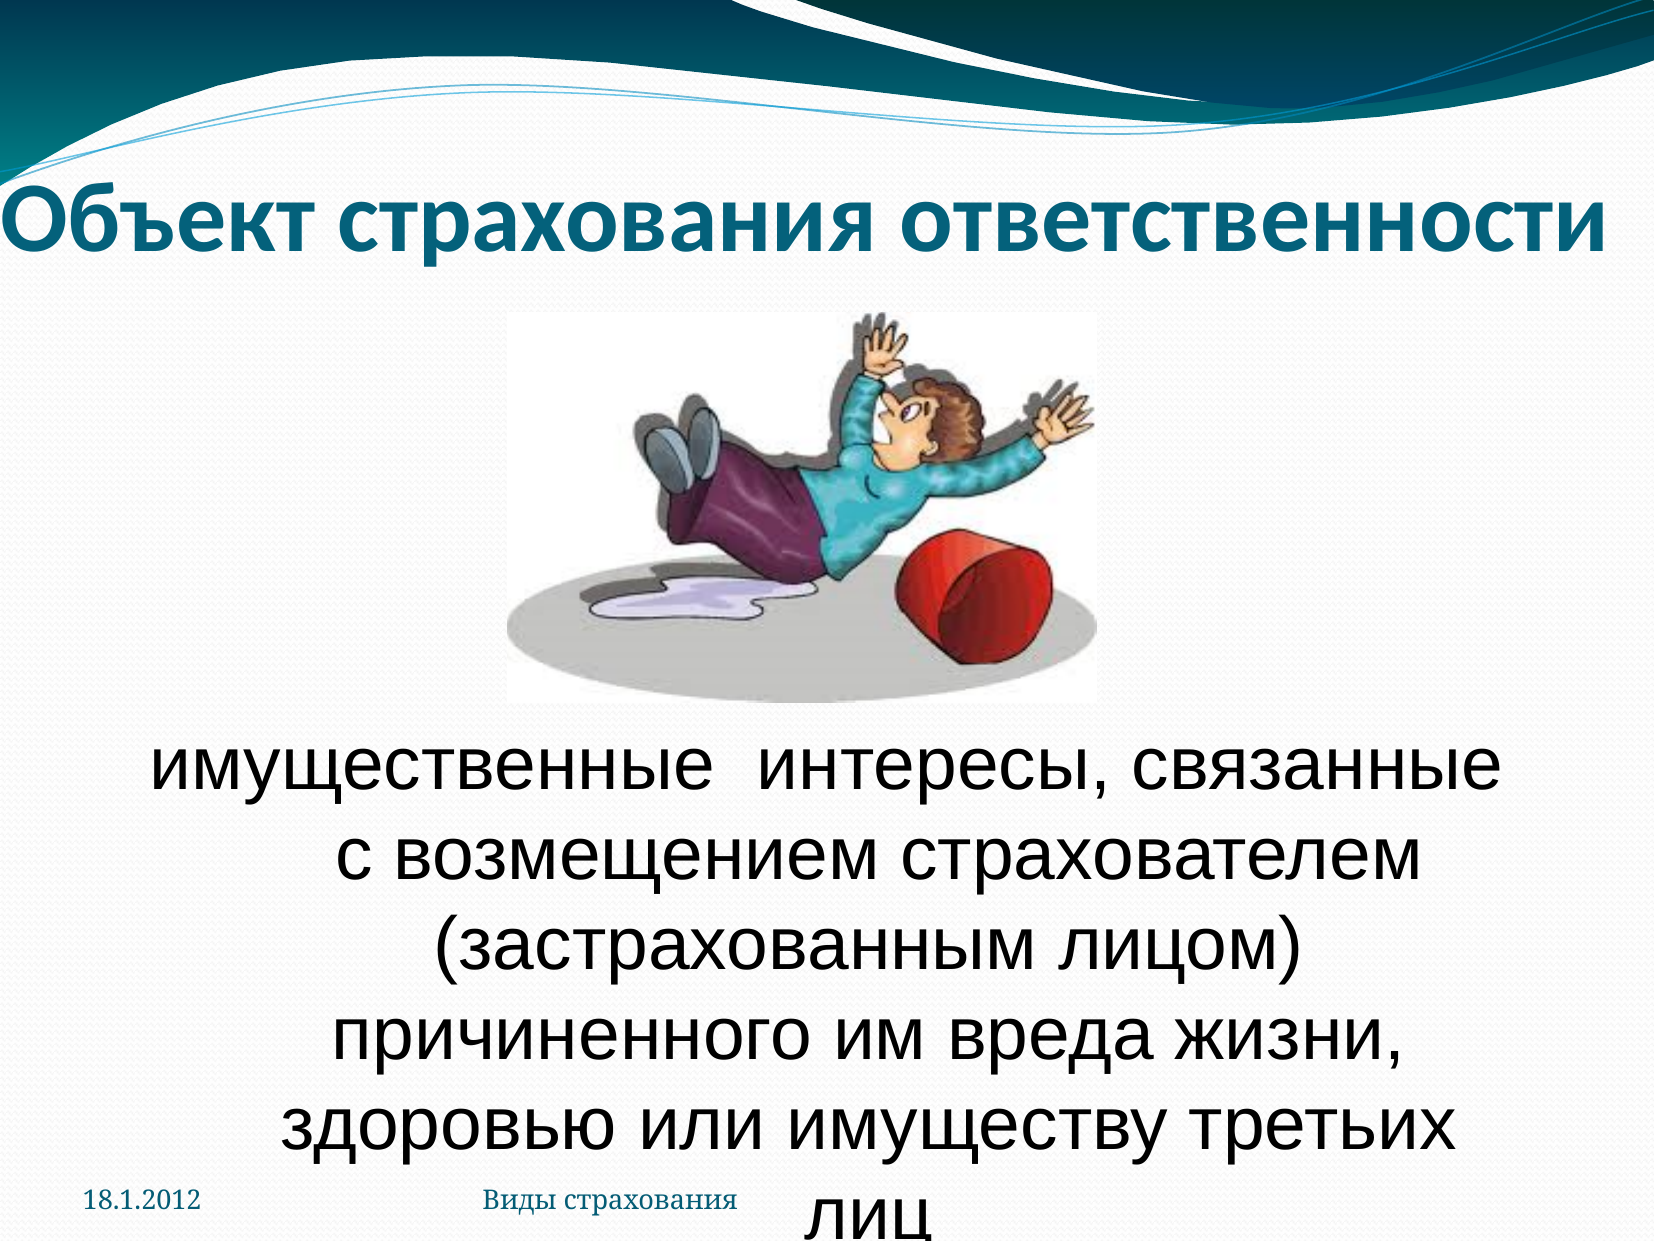

# Oбъект страхования ответственности
имущественные интересы, связанные с возмещением страхователем
(застрахованным лицом) причиненного им вреда жизни, здоровью или имуществу третьих лиц
18.1.2012
Виды страхования